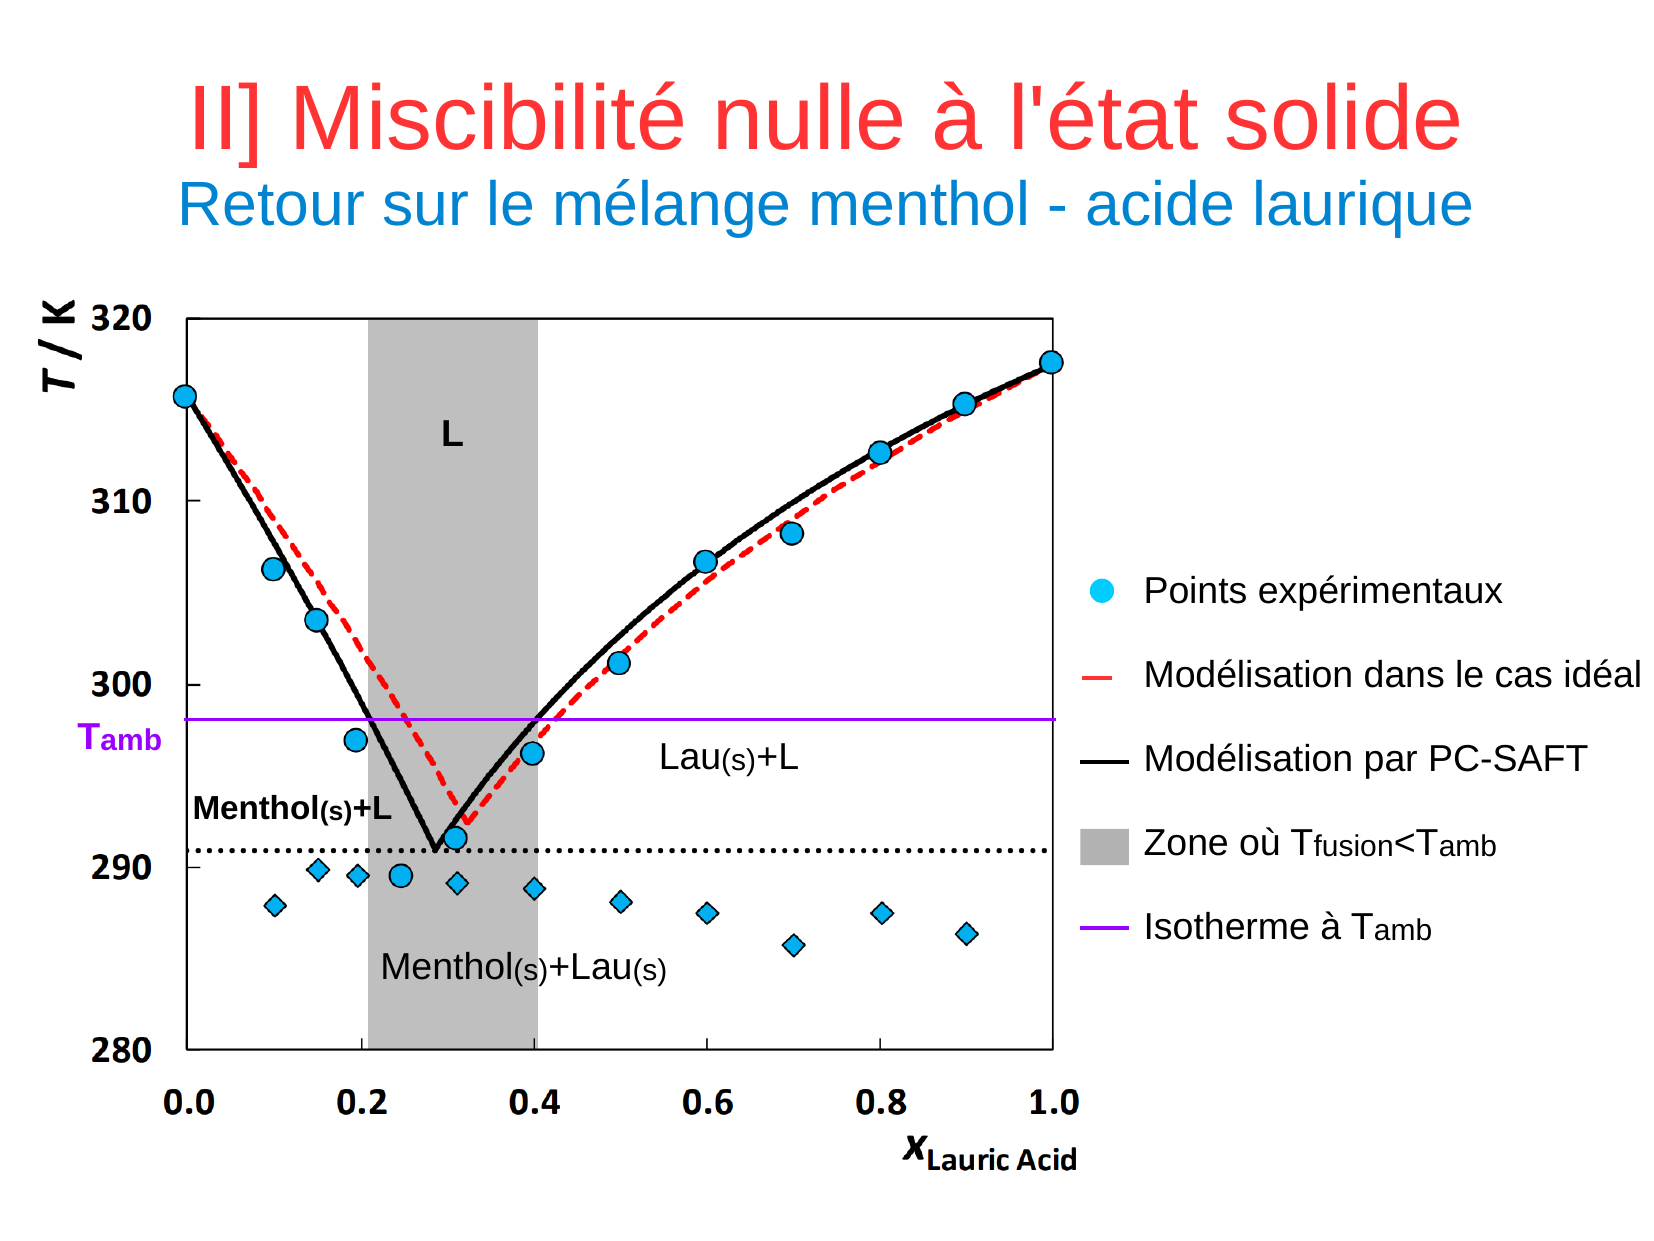

# II] Miscibilité nulle à l'état solide Retour sur le mélange menthol - acide laurique
L
Points expérimentaux
Modélisation dans le cas idéal
Modélisation par PC-SAFT
Zone où Tfusion<Tamb
Isotherme à Tamb
Tamb
Lau(s)+L
Menthol(s)+L
Menthol(s)+Lau(s)